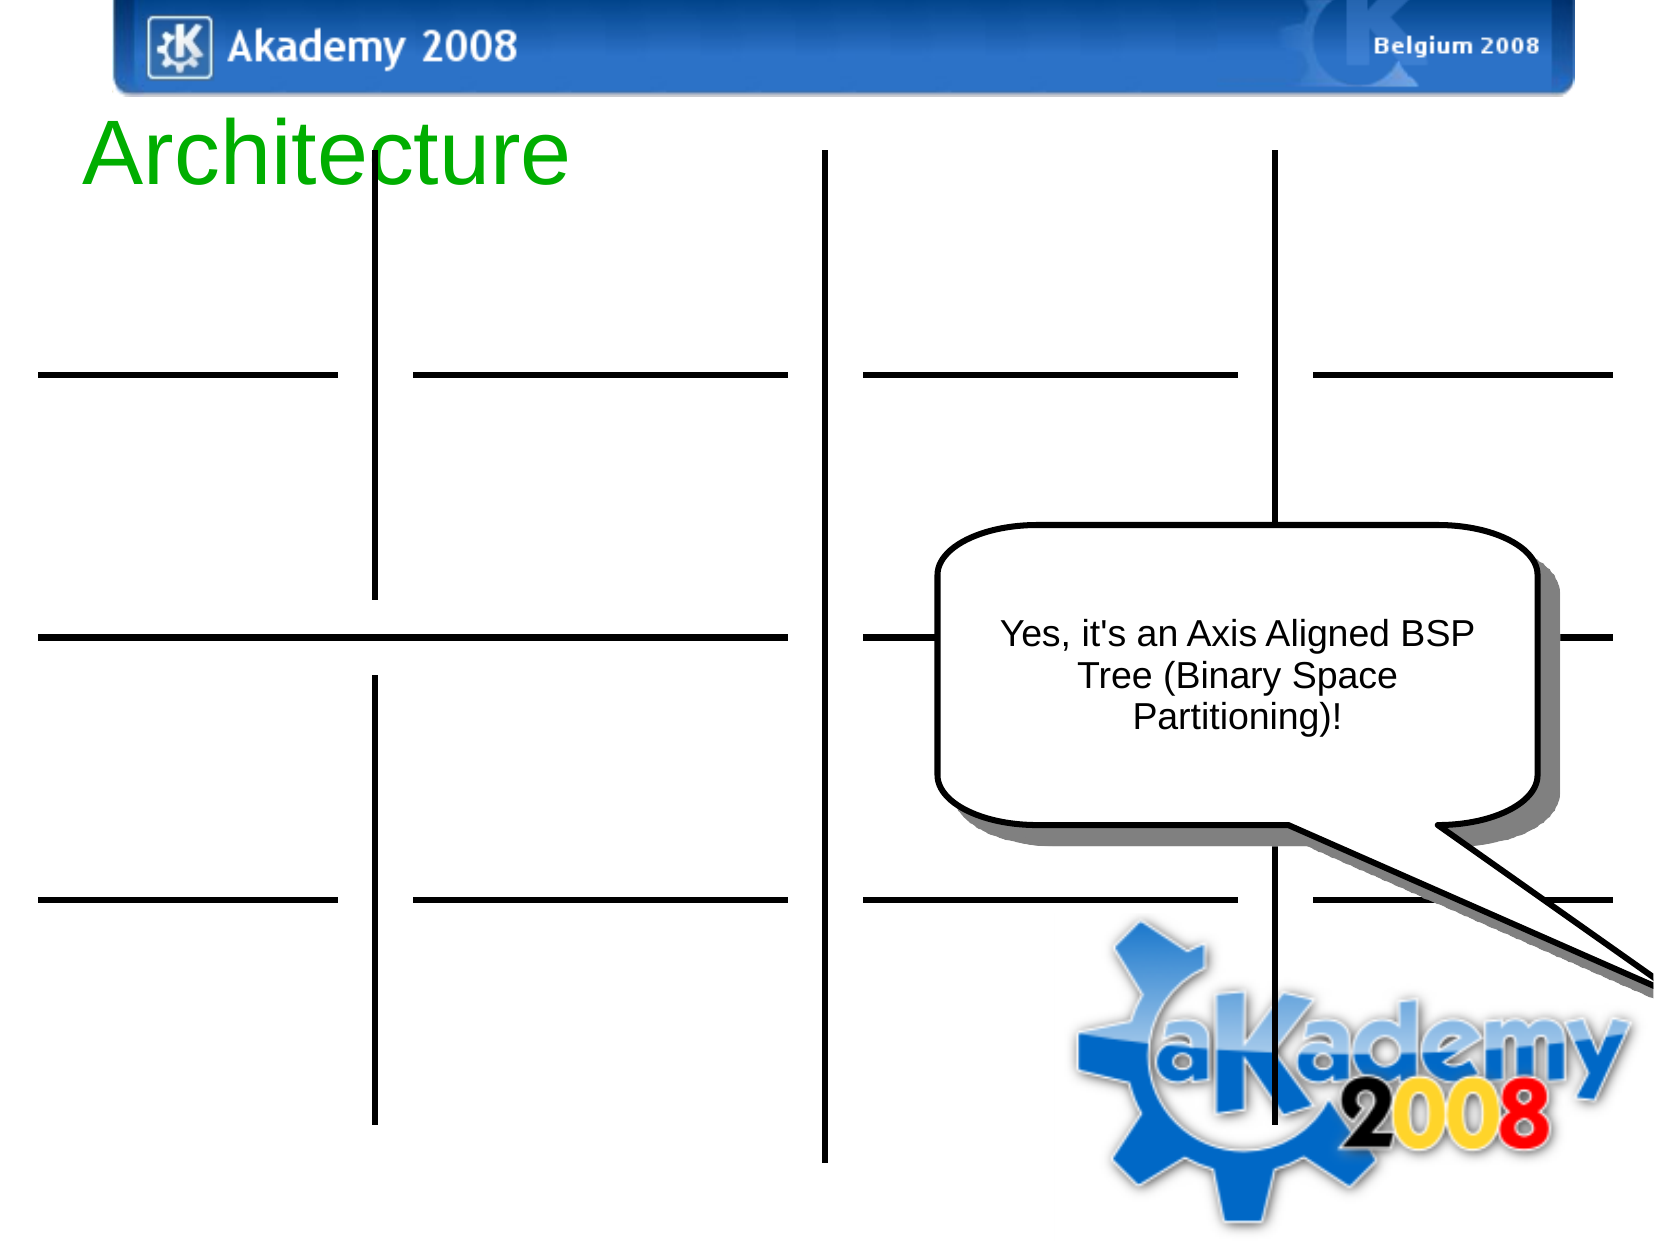

# Architecture
Yes, it's an Axis Aligned BSP Tree (Binary Space Partitioning)!